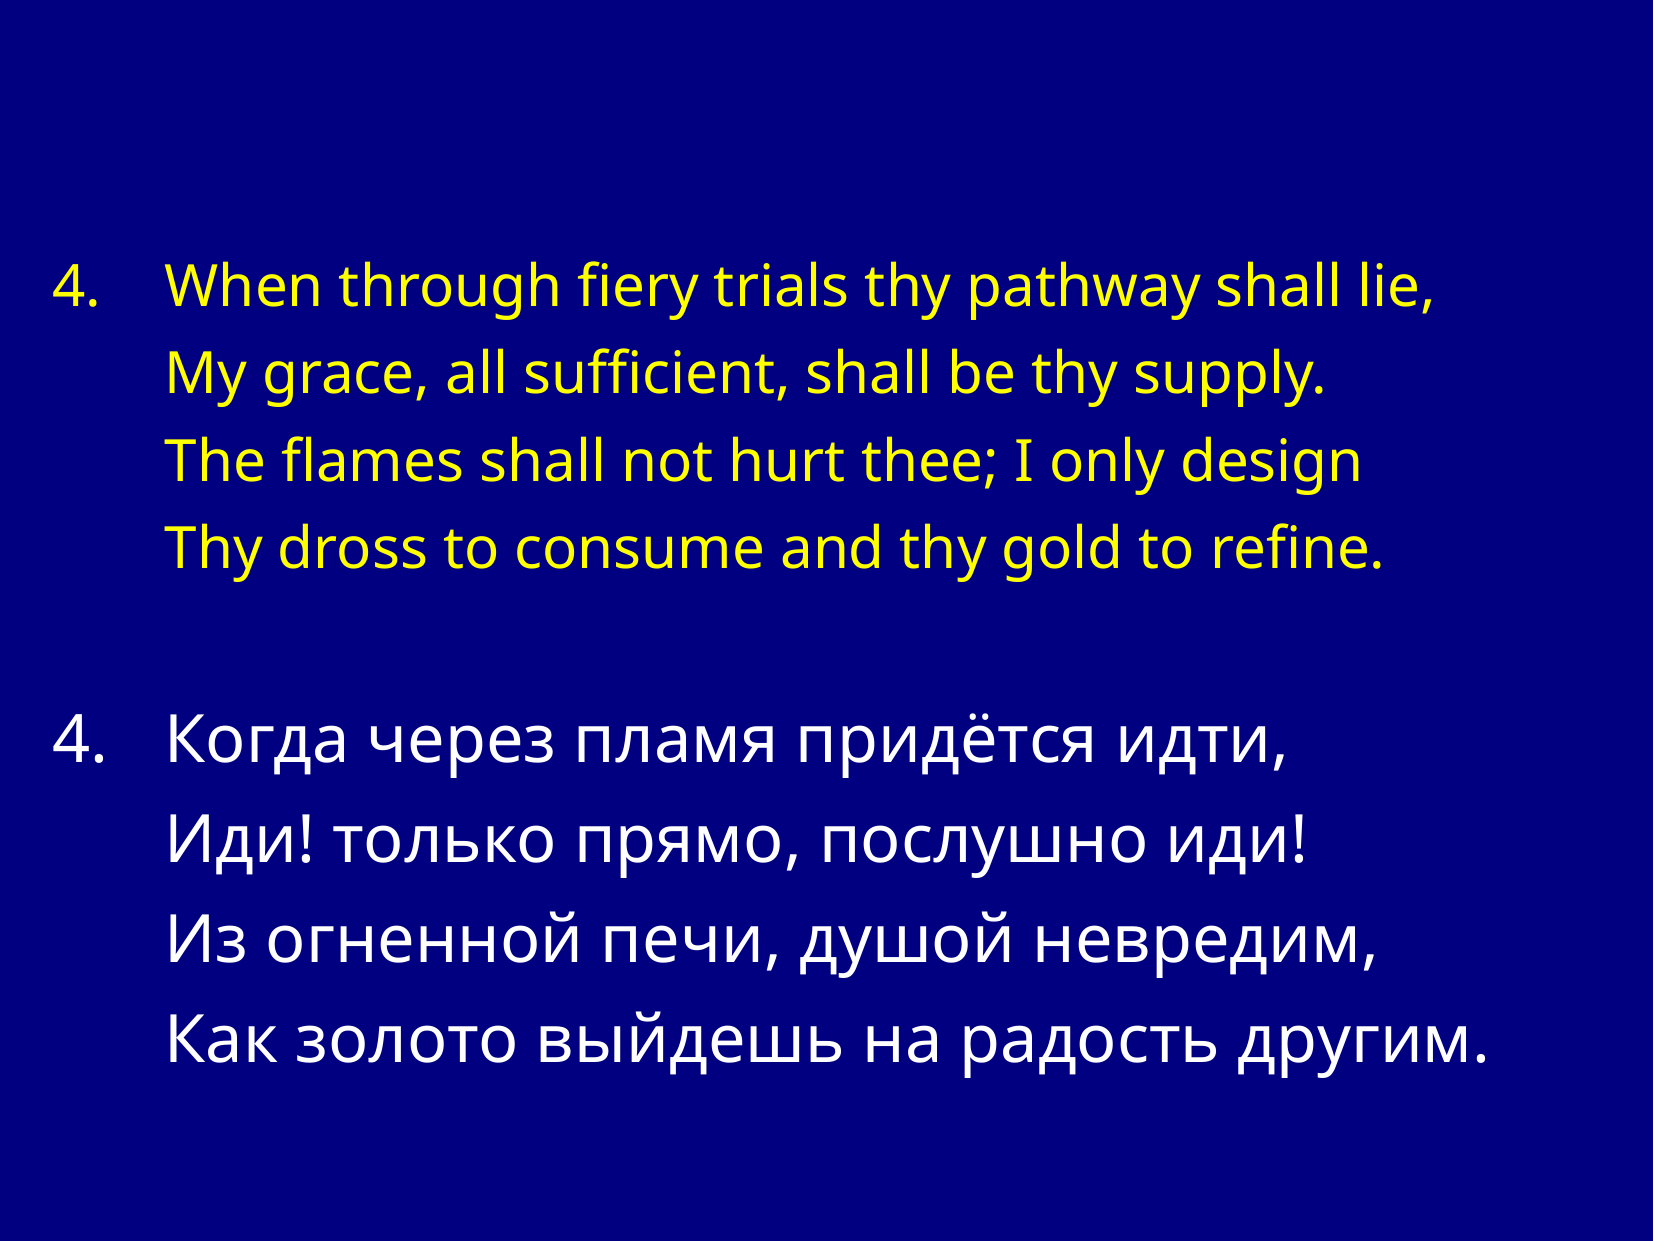

4.	When through fiery trials thy pathway shall lie,
	My grace, all sufficient, shall be thy supply.
	The flames shall not hurt thee; I only design
	Thy dross to consume and thy gold to refine.
4.	Когда через пламя придётся идти,
	Иди! только прямо, послушно иди!
	Из огненной печи, душой невредим,
	Как золото выйдешь на радость другим.